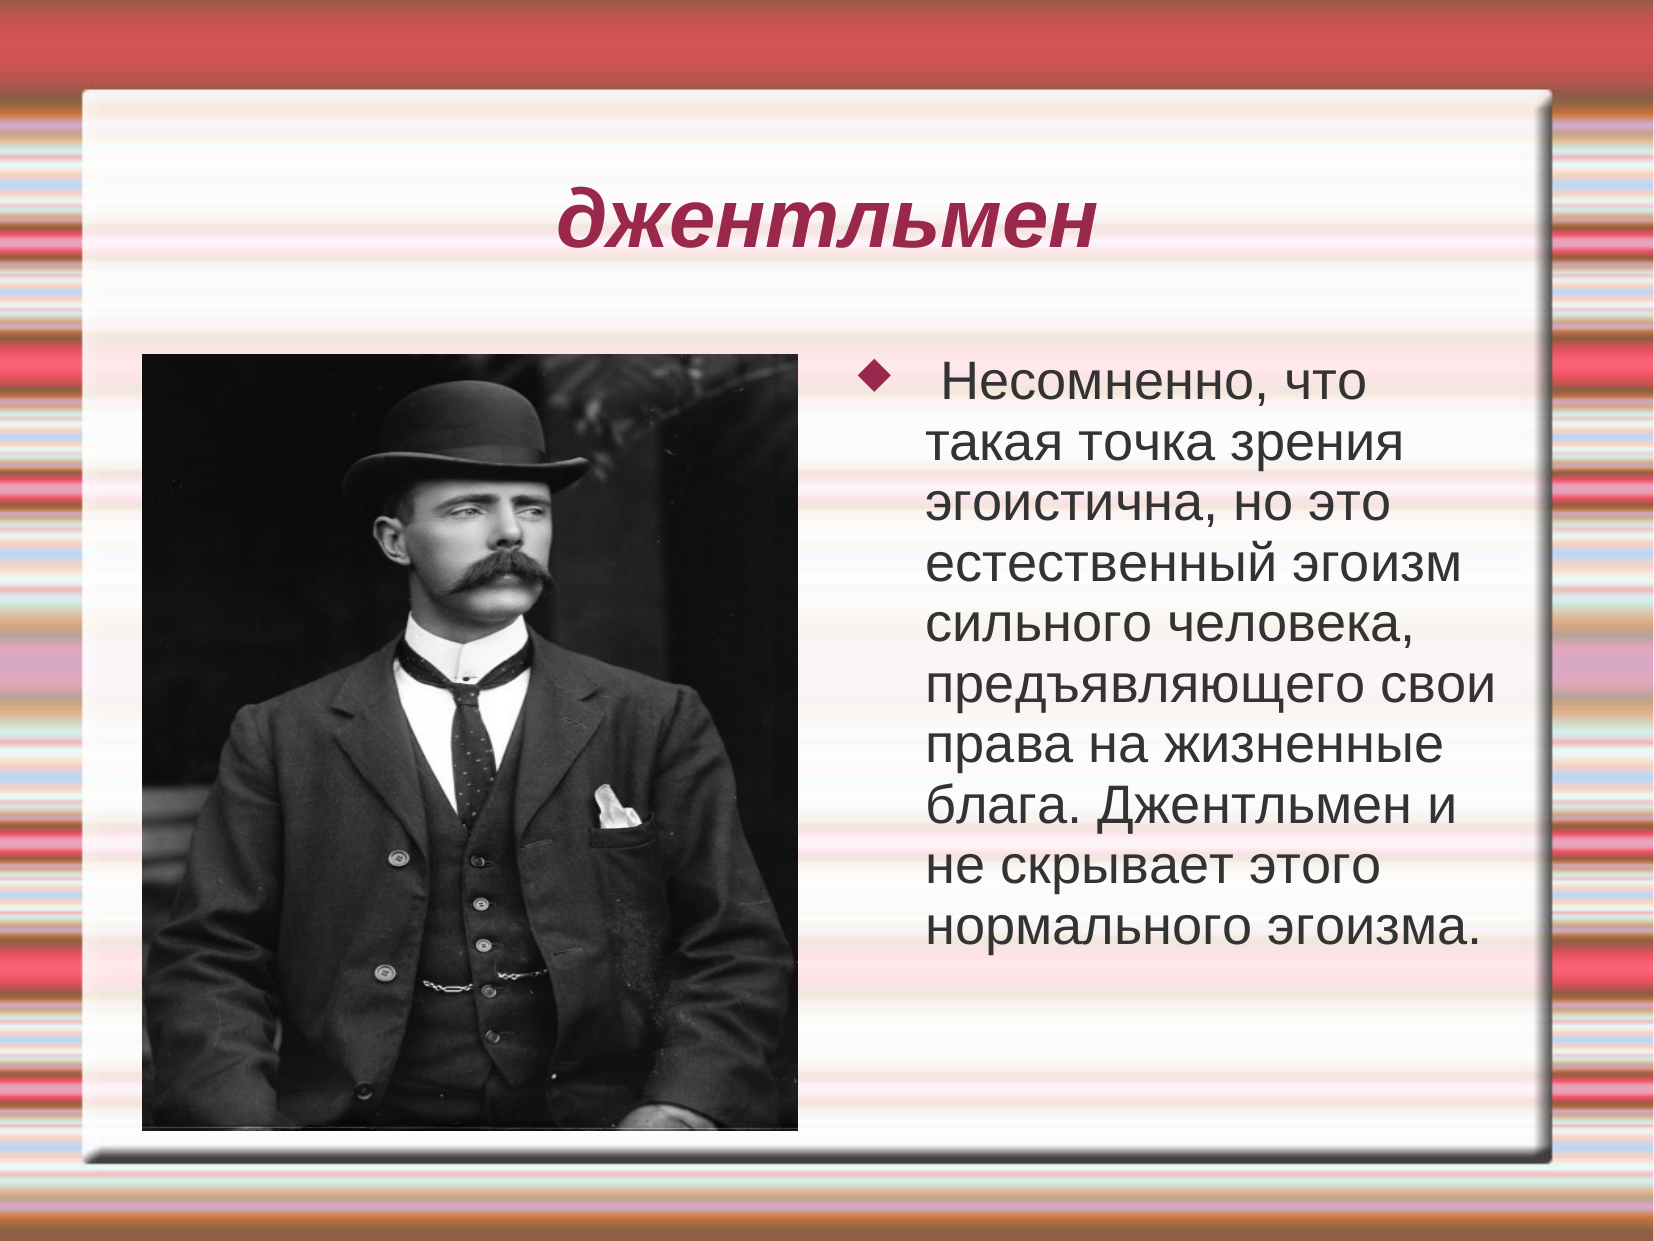

# джентльмен
 Несомненно, что такая точка зрения эгоистична, но это естественный эгоизм сильного человека, предъявляющего свои права на жизненные блага. Джентльмен и не скрывает этого нормального эгоизма.